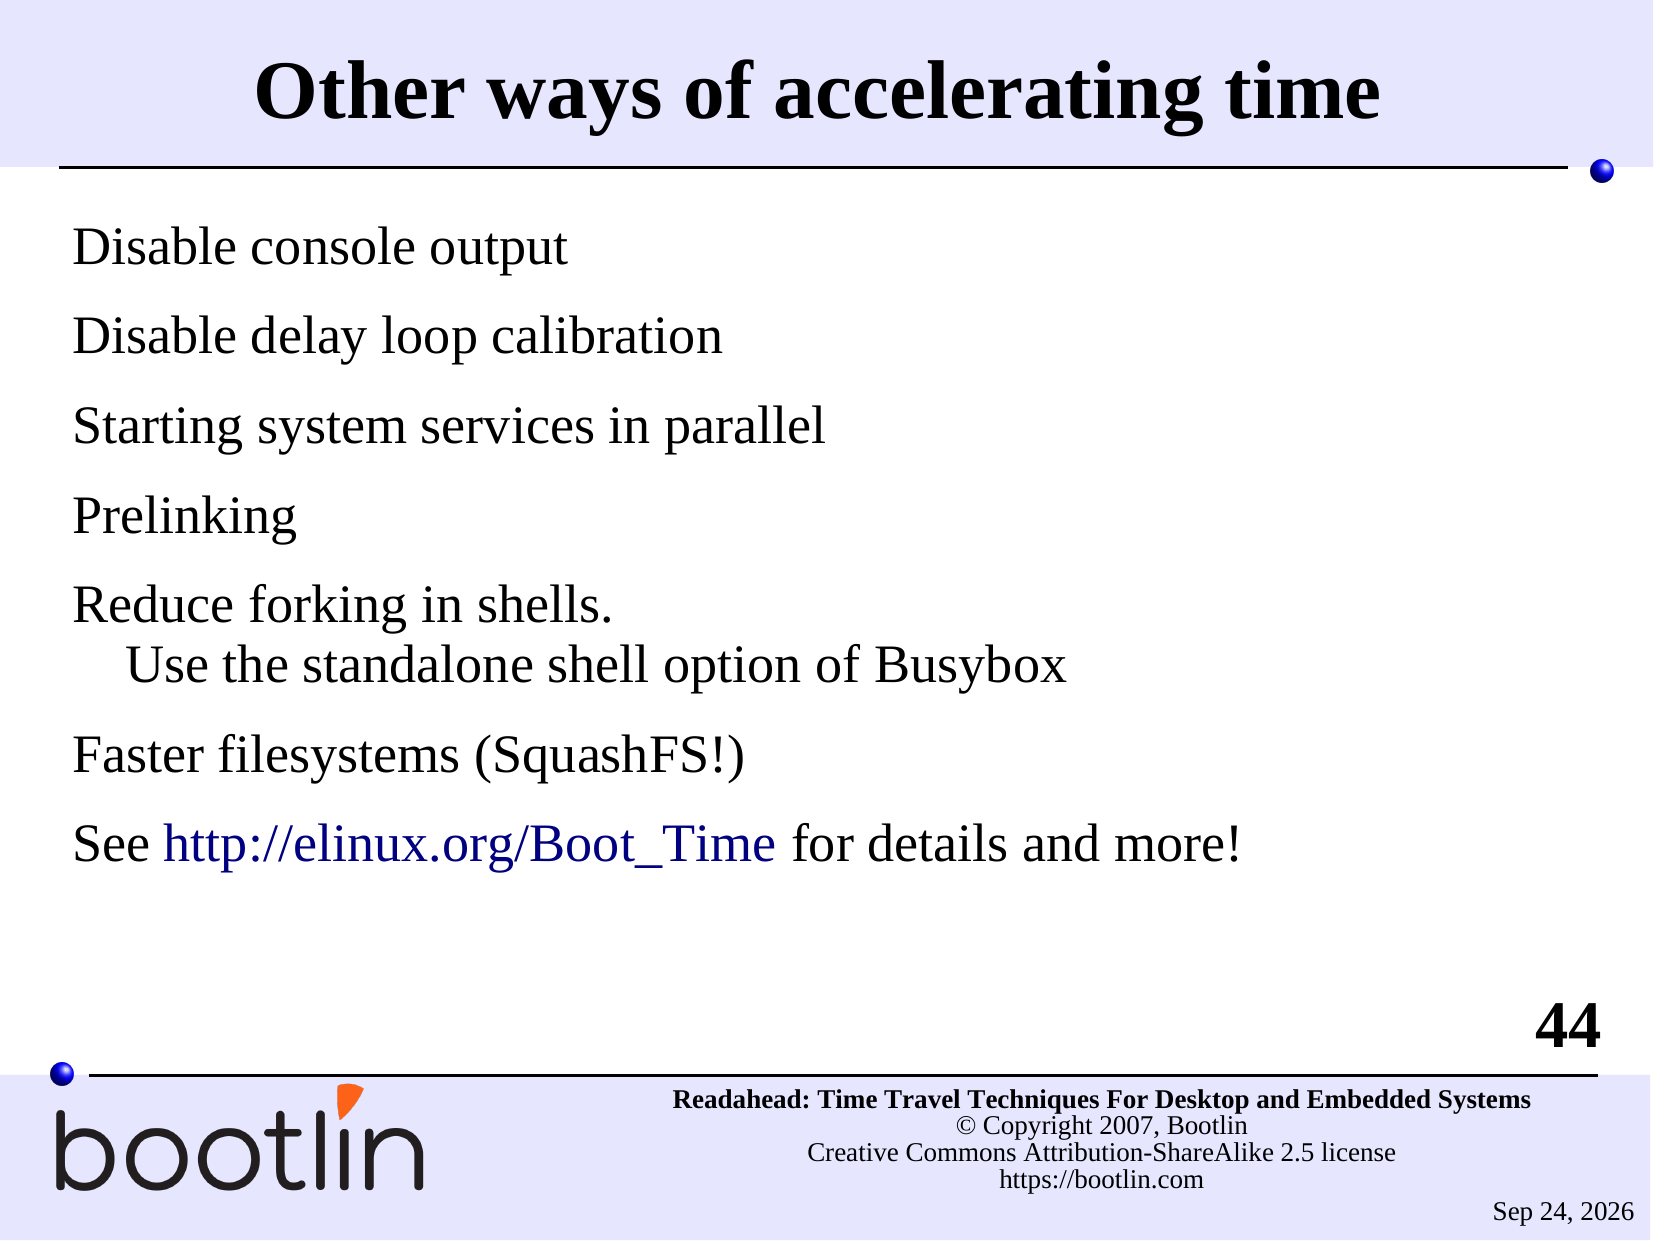

# Other ways of accelerating time
Disable console output
Disable delay loop calibration
Starting system services in parallel
Prelinking
Reduce forking in shells.
Use the standalone shell option of Busybox
Faster filesystems (SquashFS!)
See http://elinux.org/Boot_Time for details and more!